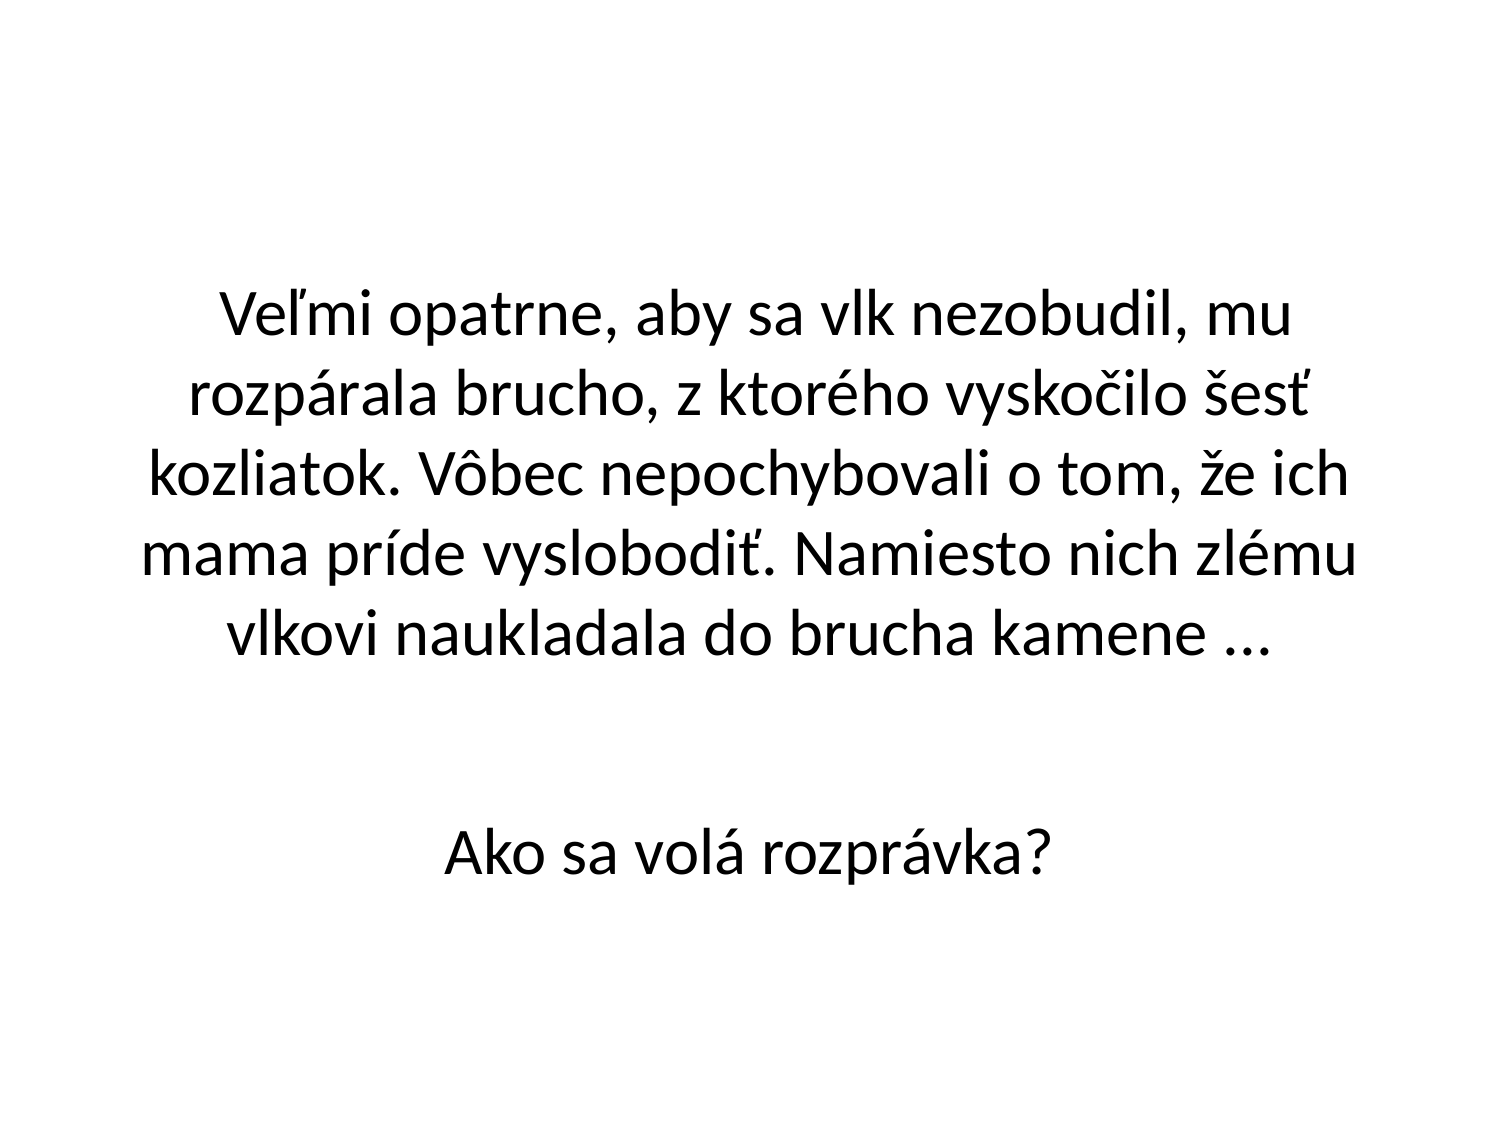

# Veľmi opatrne, aby sa vlk nezobudil, mu rozpárala brucho, z ktorého vyskočilo šesť kozliatok. Vôbec nepochybovali o tom, že ich mama príde vyslobodiť. Namiesto nich zlému vlkovi naukladala do brucha kamene ...
Ako sa volá rozprávka?